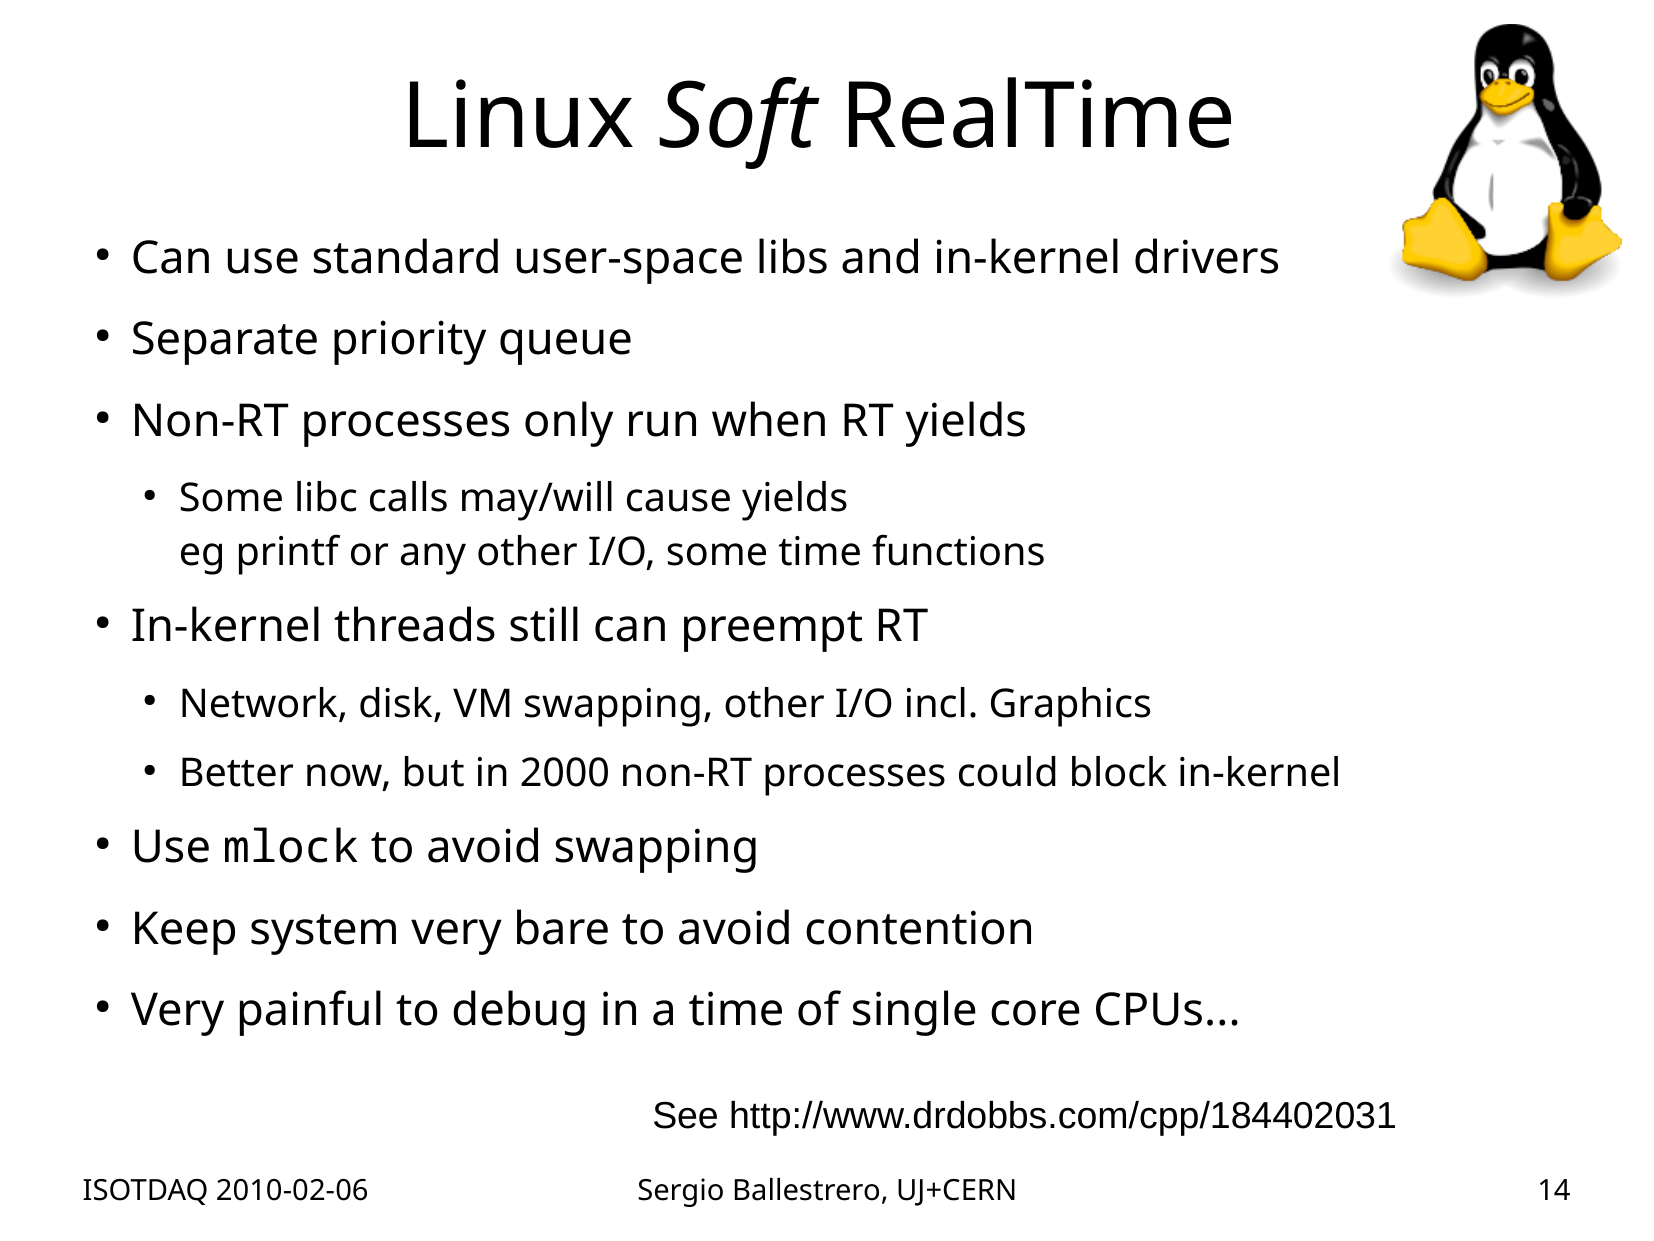

# Linux Soft RealTime
Can use standard user-space libs and in-kernel drivers
Separate priority queue
Non-RT processes only run when RT yields
Some libc calls may/will cause yields
eg printf or any other I/O, some time functions
In-kernel threads still can preempt RT
Network, disk, VM swapping, other I/O incl. Graphics
Better now, but in 2000 non-RT processes could block in-kernel
Use mlock to avoid swapping
Keep system very bare to avoid contention
Very painful to debug in a time of single core CPUs...
See http://www.drdobbs.com/cpp/184402031
ISOTDAQ - Ankara 2010-02-05
14